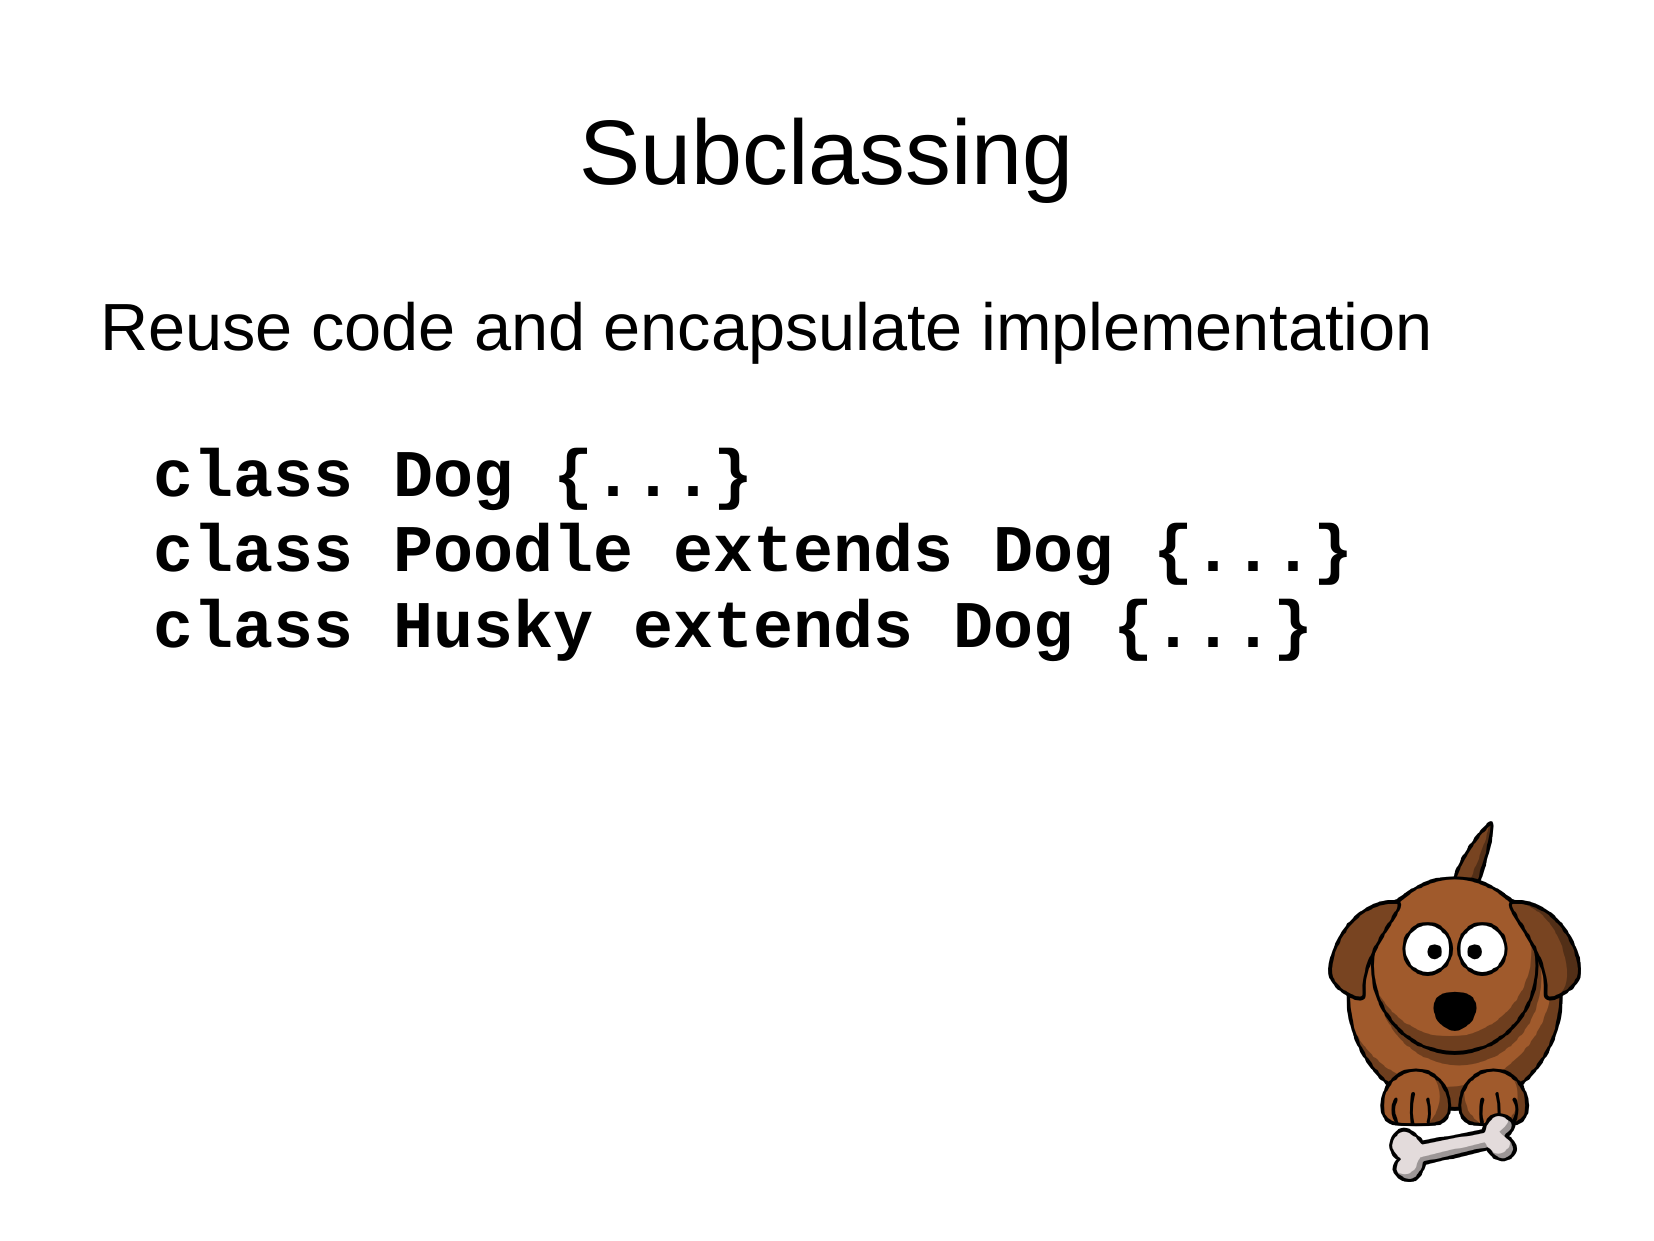

# Subclassing
Reuse code and encapsulate implementation
class Dog {...}
class Poodle extends Dog {...}
class Husky extends Dog {...}